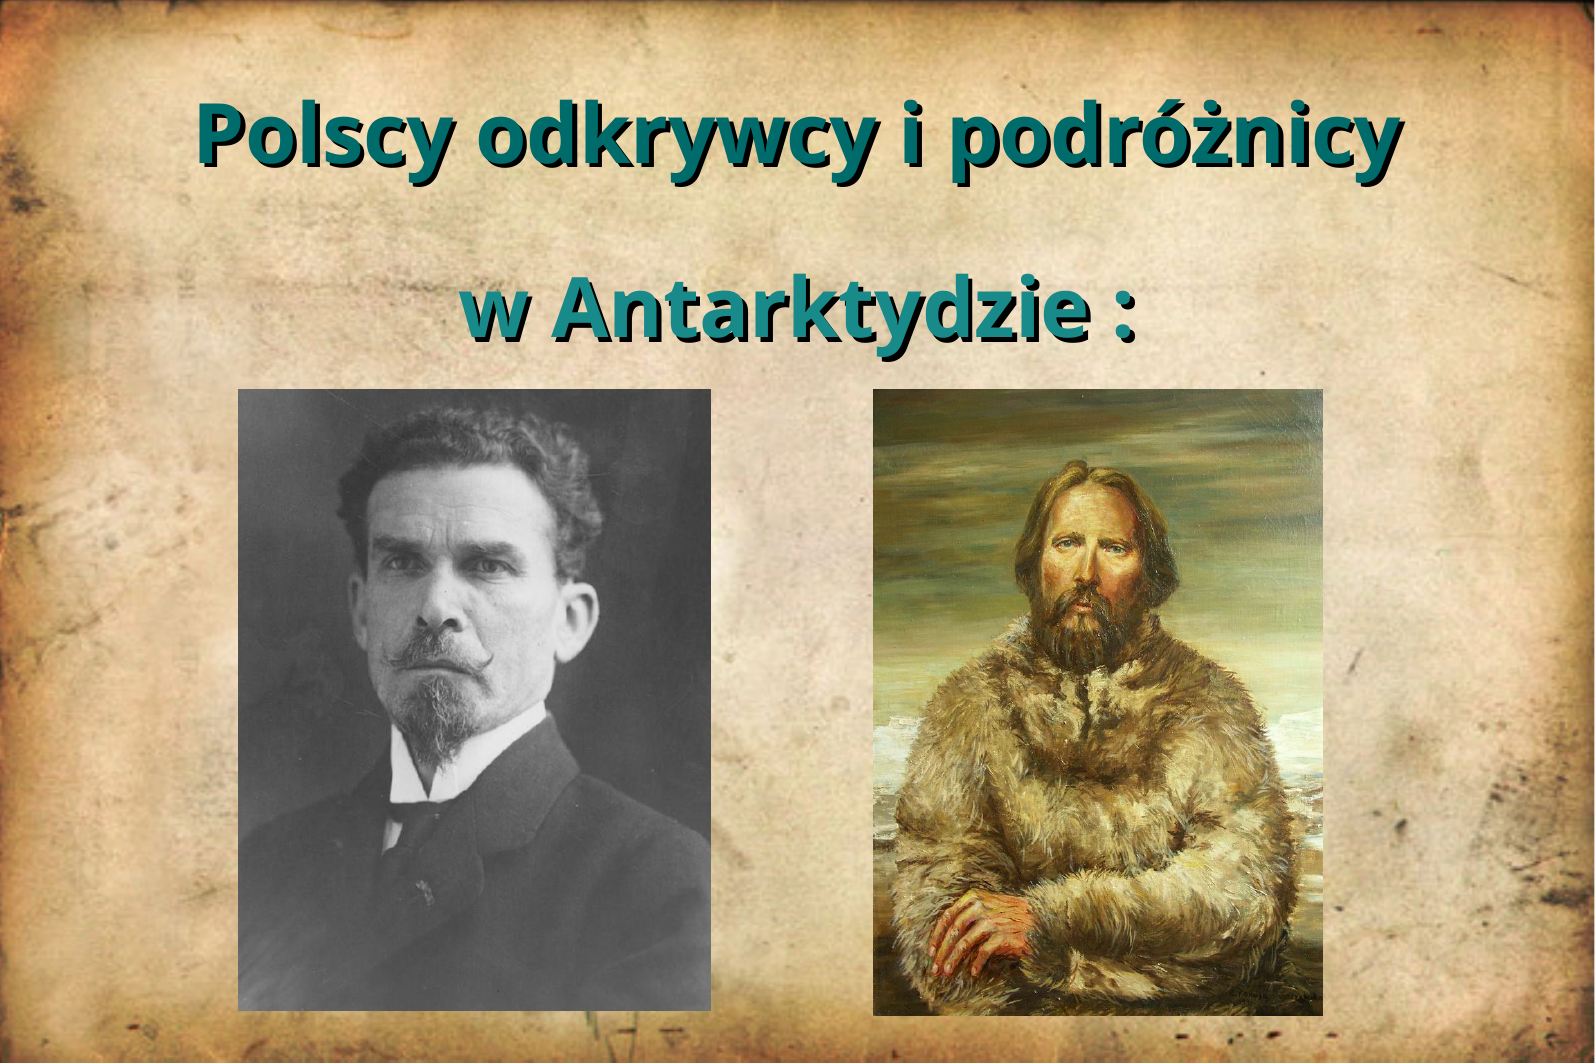

# Polscy odkrywcy i podróżnicy
w Antarktydzie :